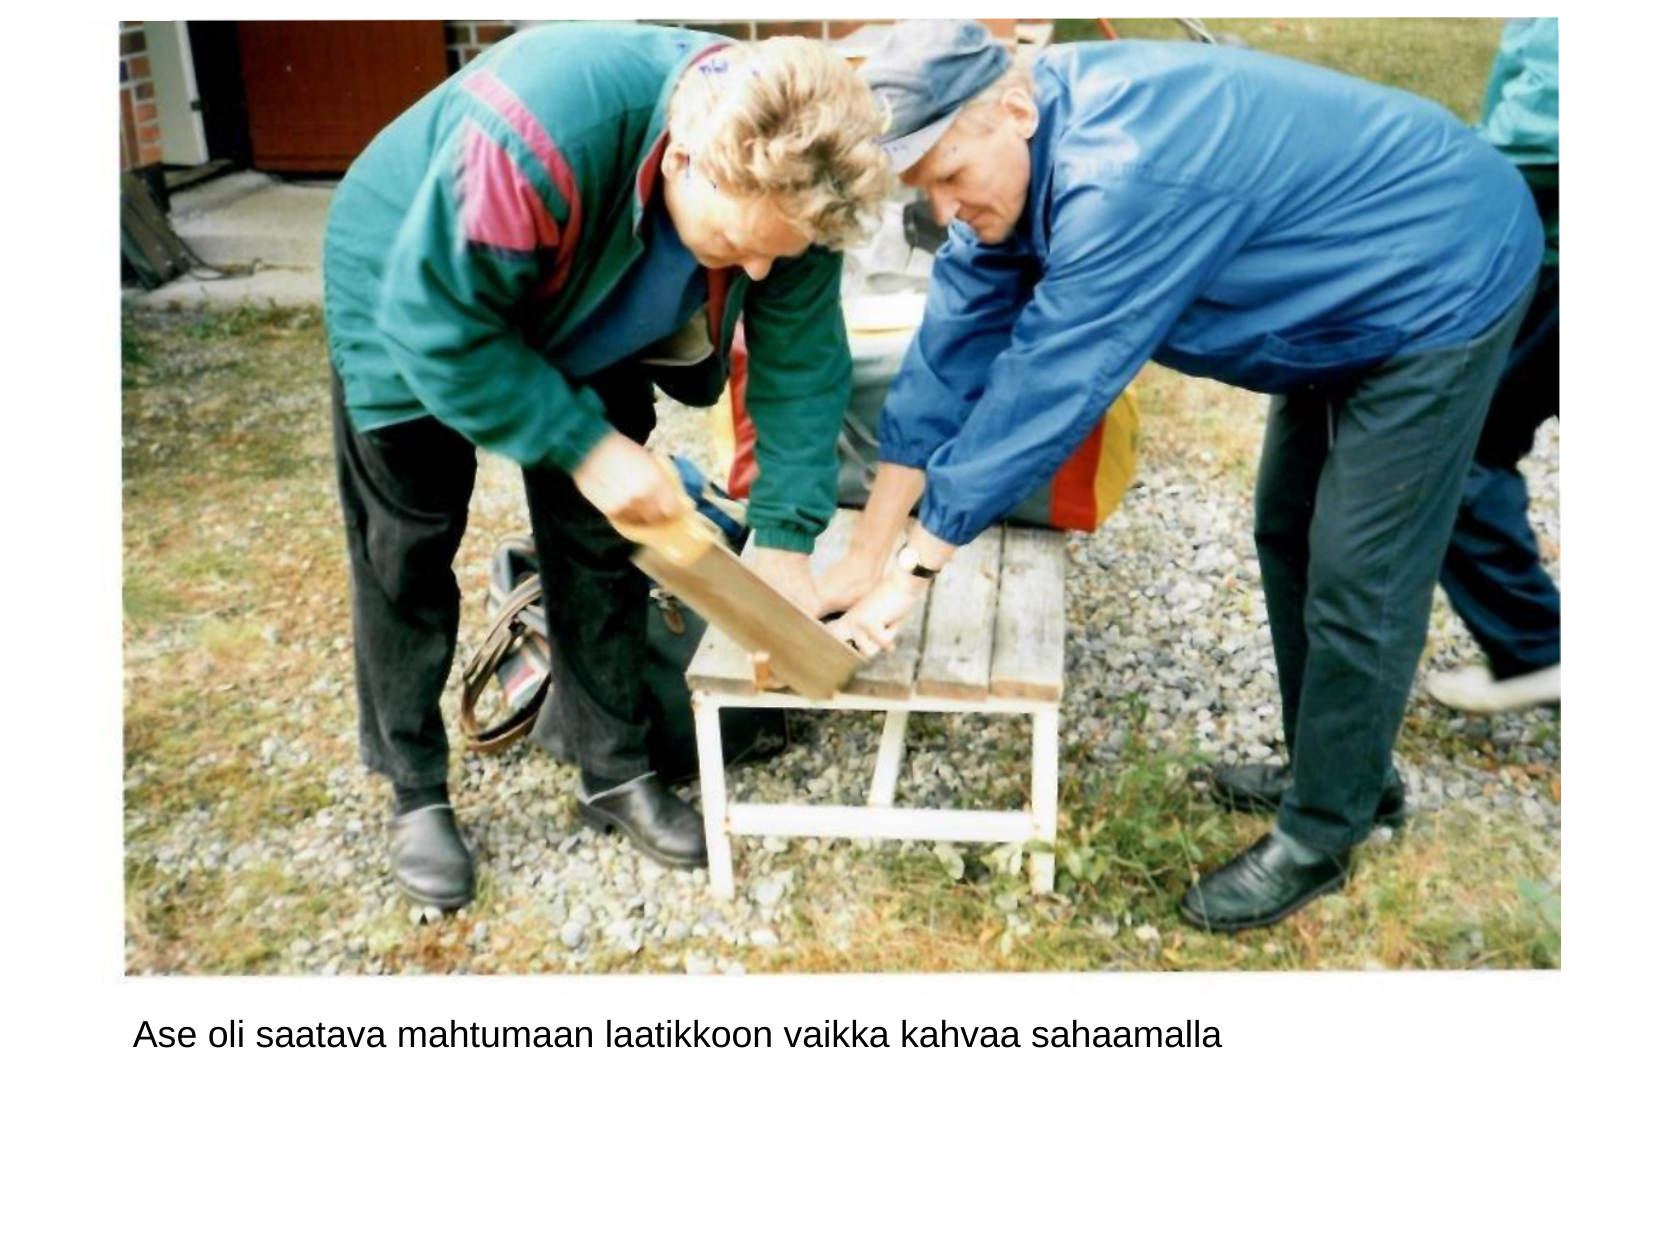

#
Ase oli saatava mahtumaan laatikkoon vaikka kahvaa sahaamalla